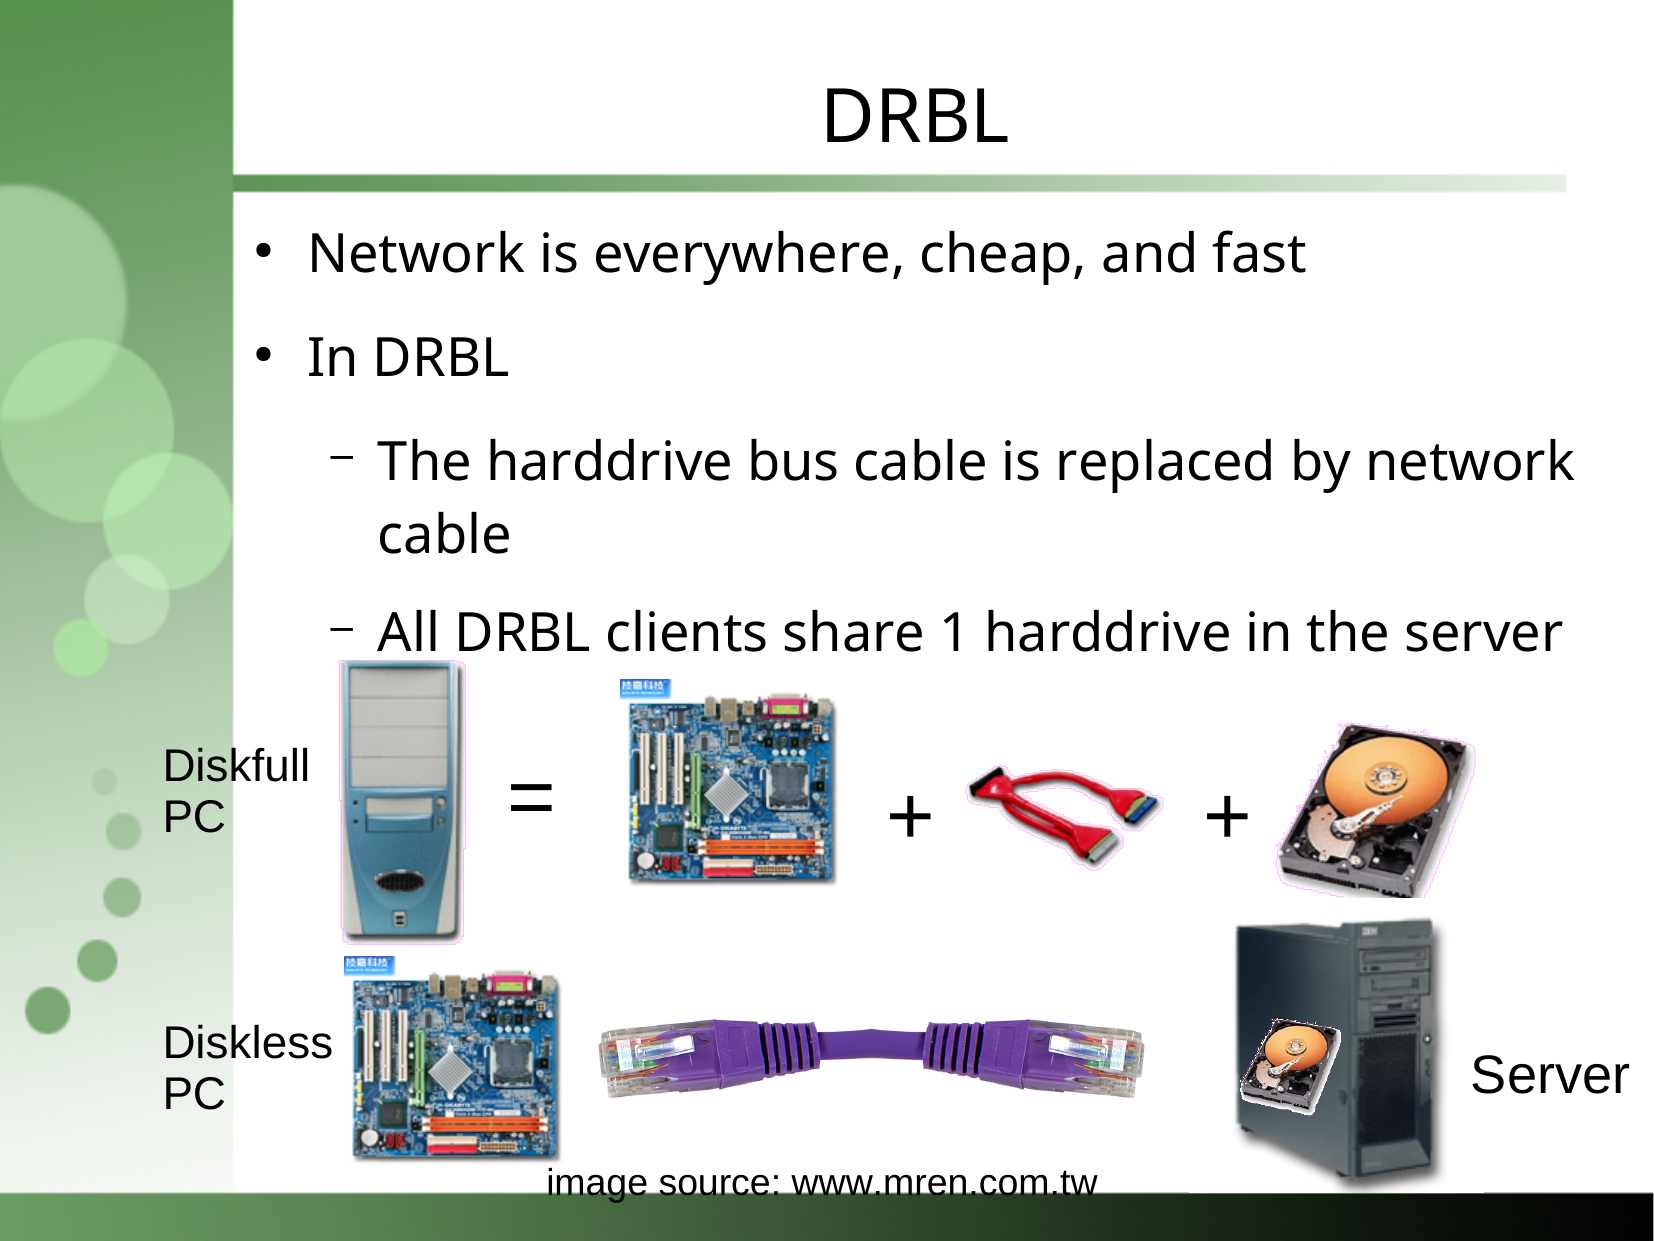

# DRBL
Network is everywhere, cheap, and fast
In DRBL
The harddrive bus cable is replaced by network cable
All DRBL clients share 1 harddrive in the server
Diskfull
PC
=
+
+
Diskless
PC
Server
image source: www.mren.com.tw